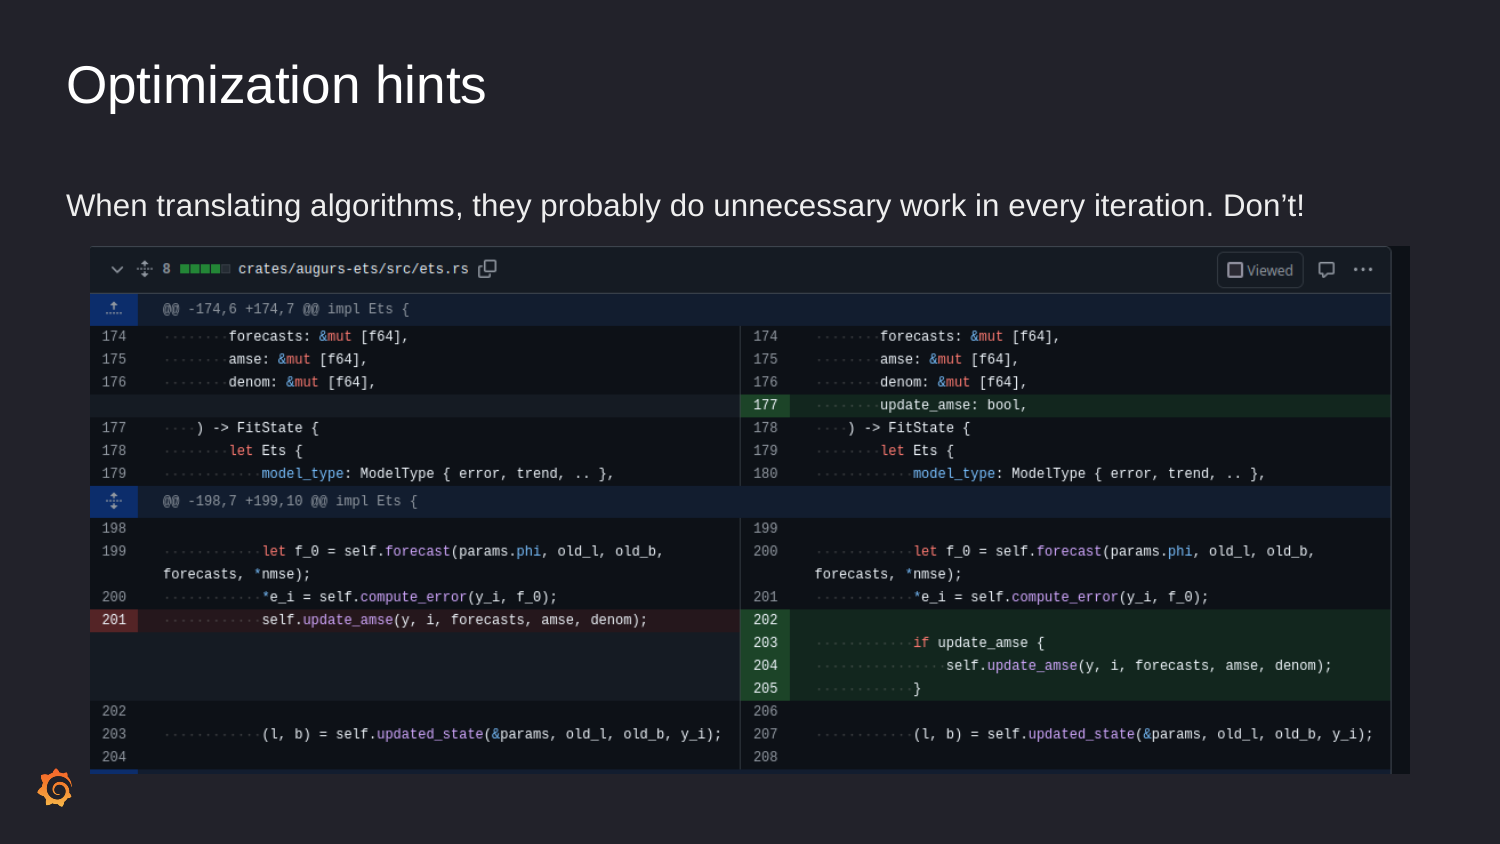

# Optimization hints
When translating algorithms, they probably do unnecessary work in every iteration. Don’t!